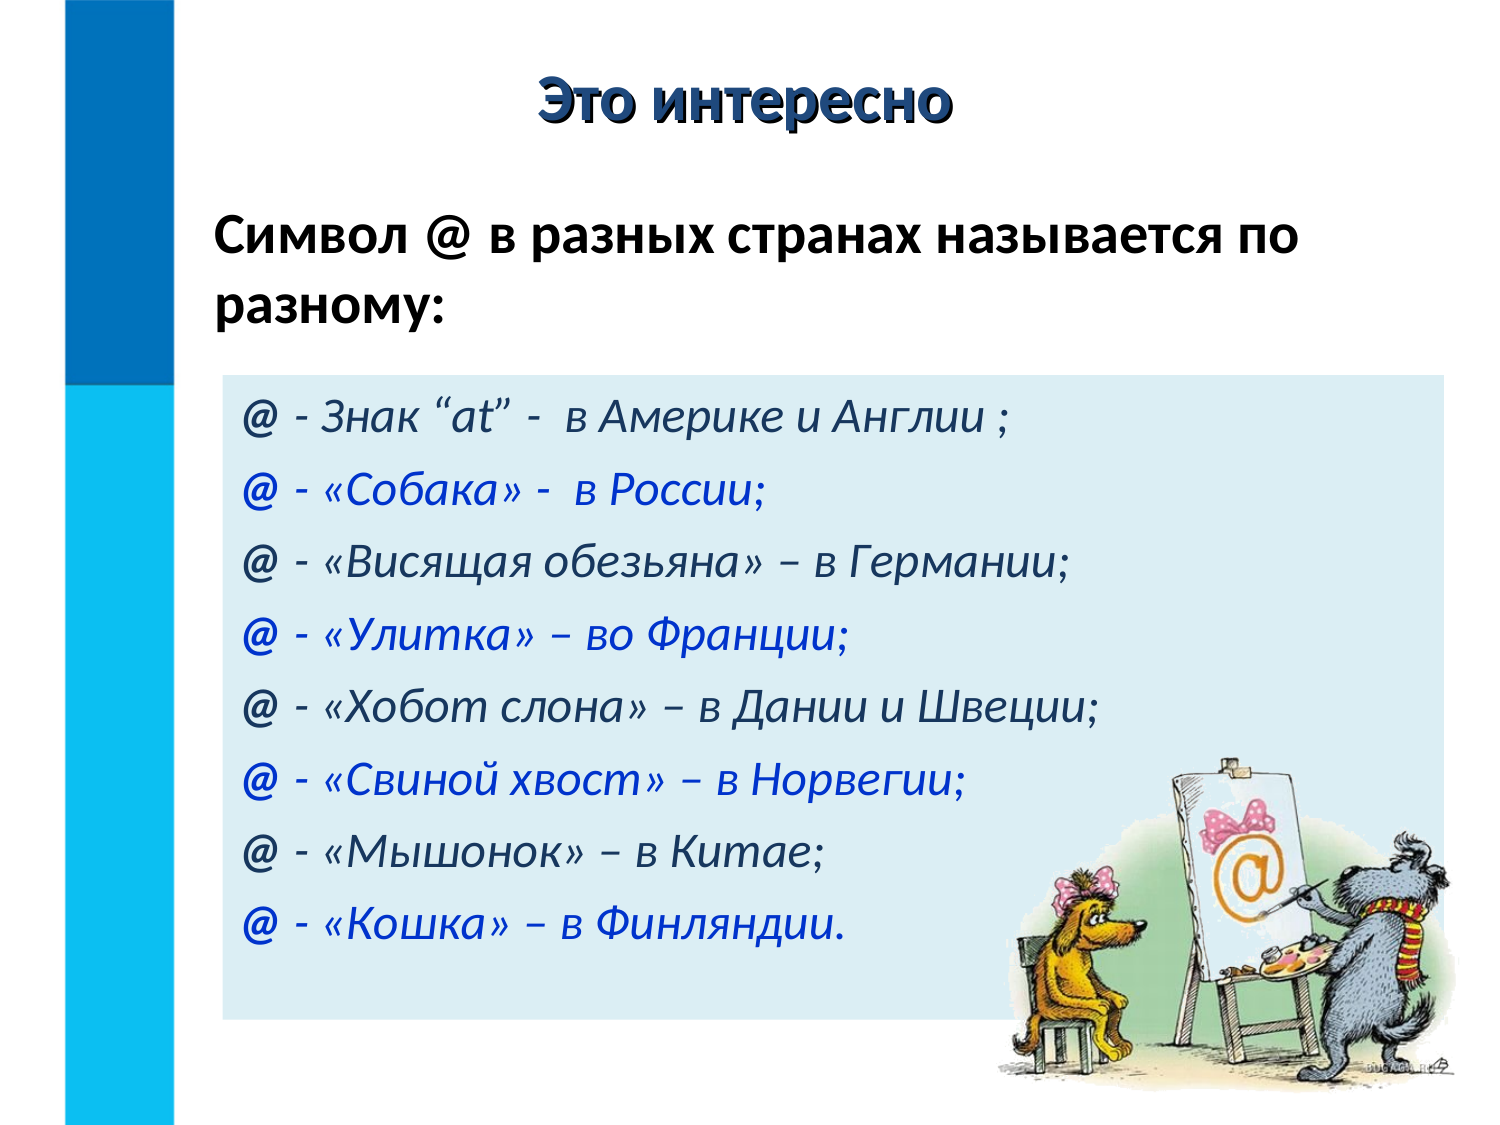

Это интересно
# Символ @ в разных странах называется по разному:
@ - Знак “at” - в Америке и Англии ;
@ - «Собака» - в России;
@ - «Висящая обезьяна» – в Германии;
@ - «Улитка» – во Франции;
@ - «Хобот слона» – в Дании и Швеции;
@ - «Свиной хвост» – в Норвегии;
@ - «Мышонок» – в Китае;
@ - «Кошка» – в Финляндии.